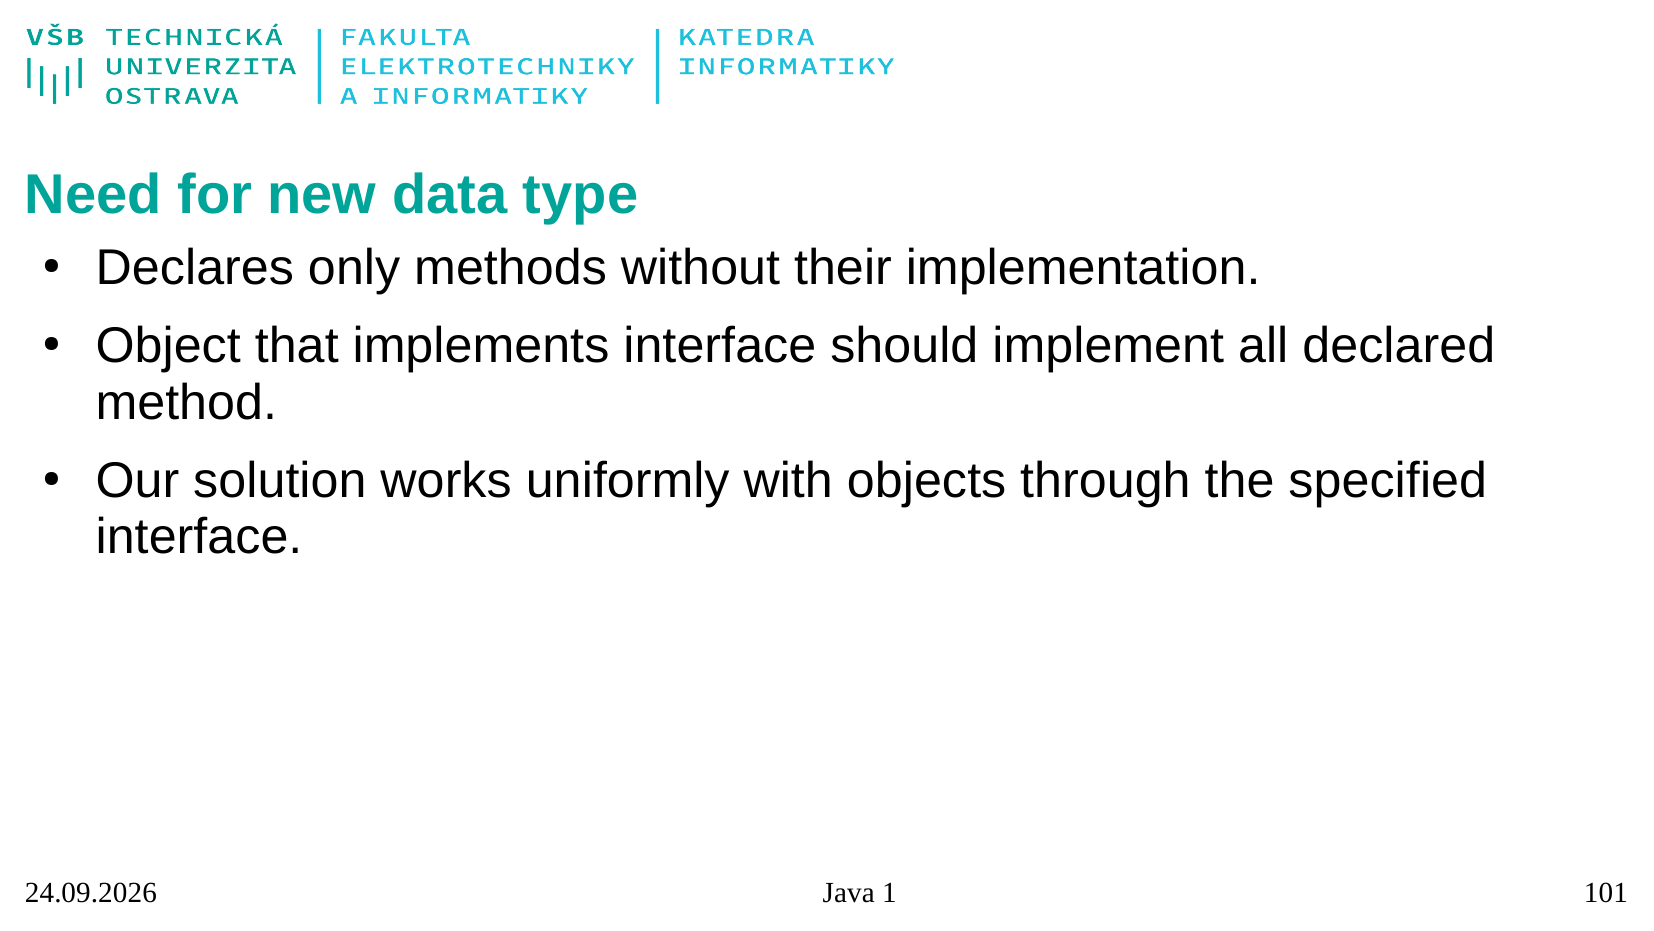

# Need for new data type
Declares only methods without their implementation.
Object that implements interface should implement all declared method.
Our solution works uniformly with objects through the specified interface.
Java 1
101